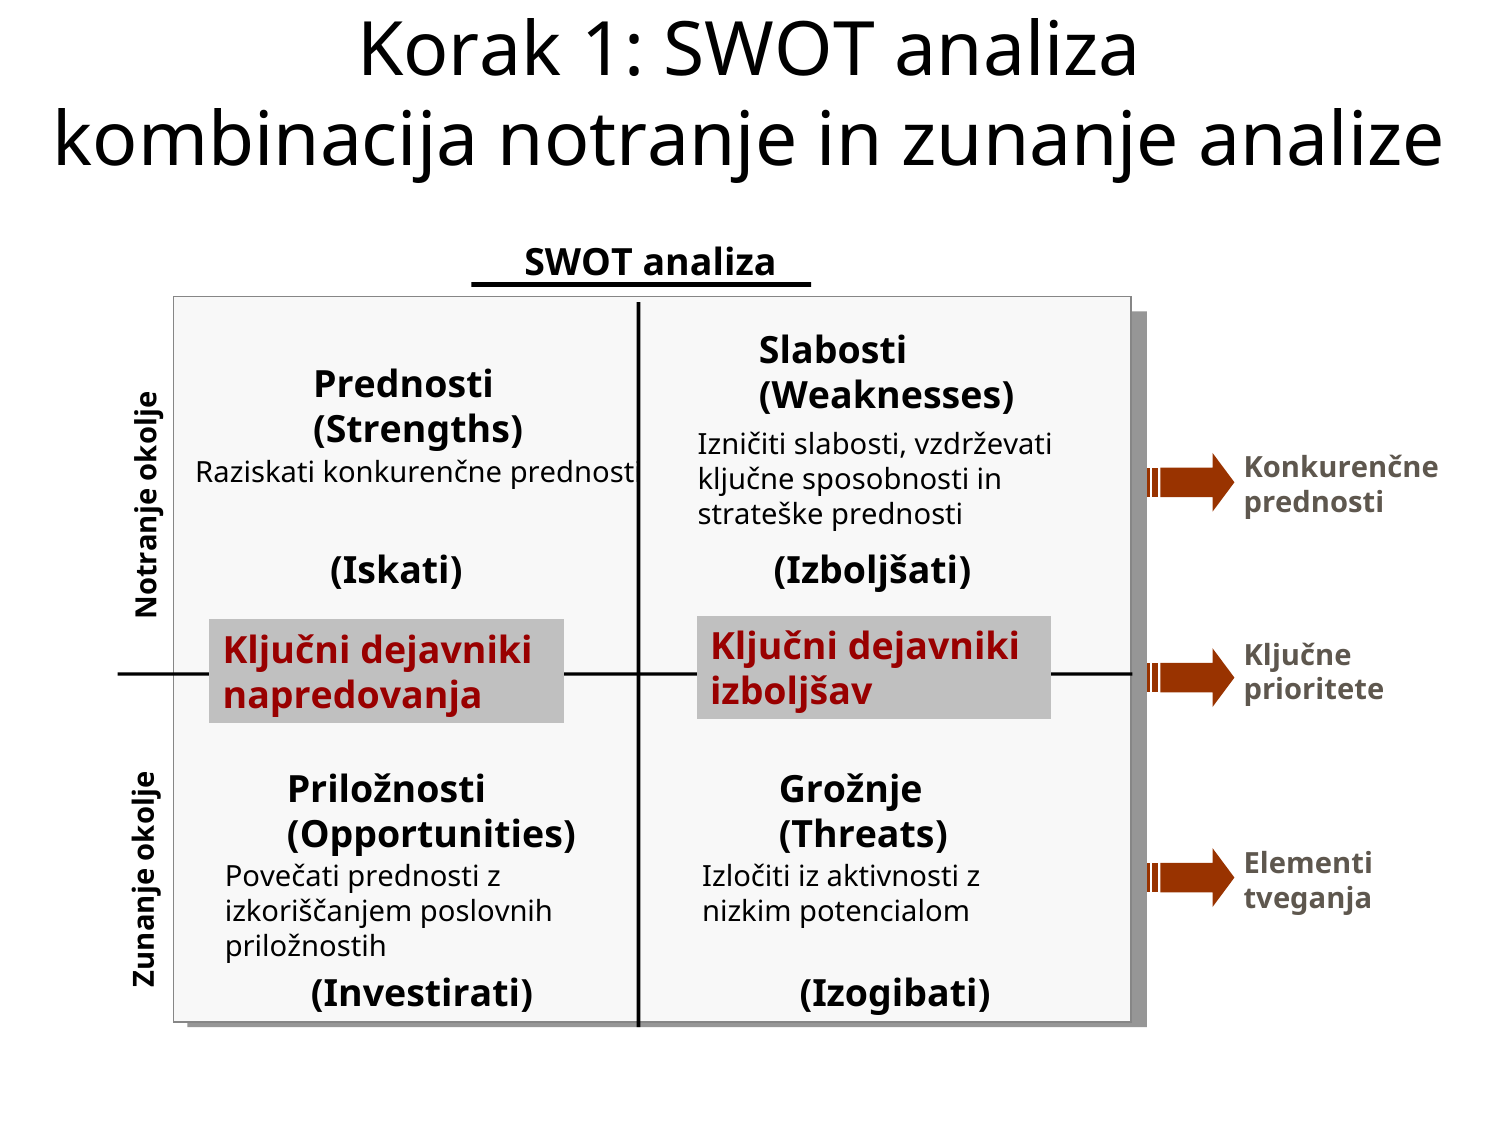

# Korak 1: SWOT analiza kombinacija notranje in zunanje analize
SWOT analiza
Slabosti
(Weaknesses)
Strengths
Prednosti
(Strengths)
Eliminate weaknesses, maintain
Izničiti slabosti, vzdrževati ključne sposobnosti in strateške prednosti
core competences and
Konkurenčne prednosti
Exploit competitive strengths
Raziskati konkurenčne prednosti
strategic advantages
Notranje okolje
(Watch)
(Improve)
(Iskati)
(Izboljšati)
Ključni dejavniki izboljšav
Ključni dejavniki napredovanja
Ključne prioritete
Opportunities
Threats
Priložnosti
(Opportunities)
Grožnje
(Threats)
Build strengths to capitalise on
Exit from activities with low potential
business opportunities
Elementi tveganja
Povečati prednosti z izkoriščanjem poslovnih priložnostih
Izločiti iz aktivnosti z nizkim potencialom
Zunanje okolje
(Invest)
(Avoid)
(Investirati)
(Izogibati)